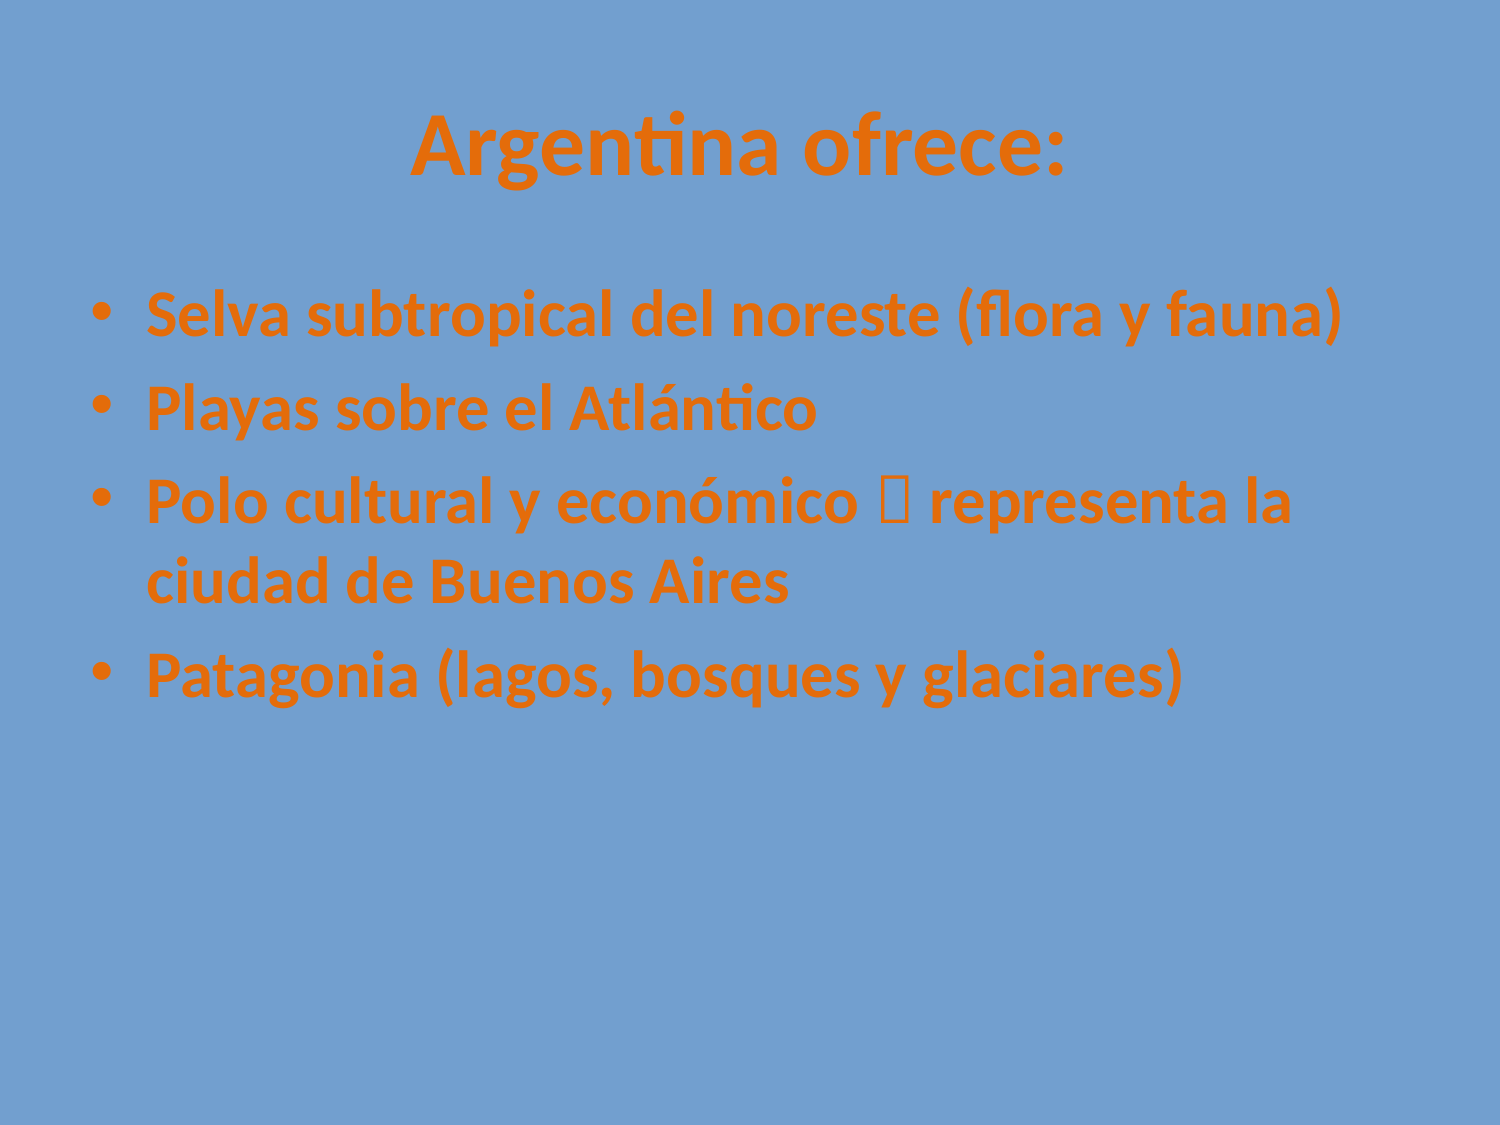

# Argentina ofrece:
Selva subtropical del noreste (flora y fauna)
Playas sobre el Atlántico
Polo cultural y económico  representa la ciudad de Buenos Aires
Patagonia (lagos, bosques y glaciares)